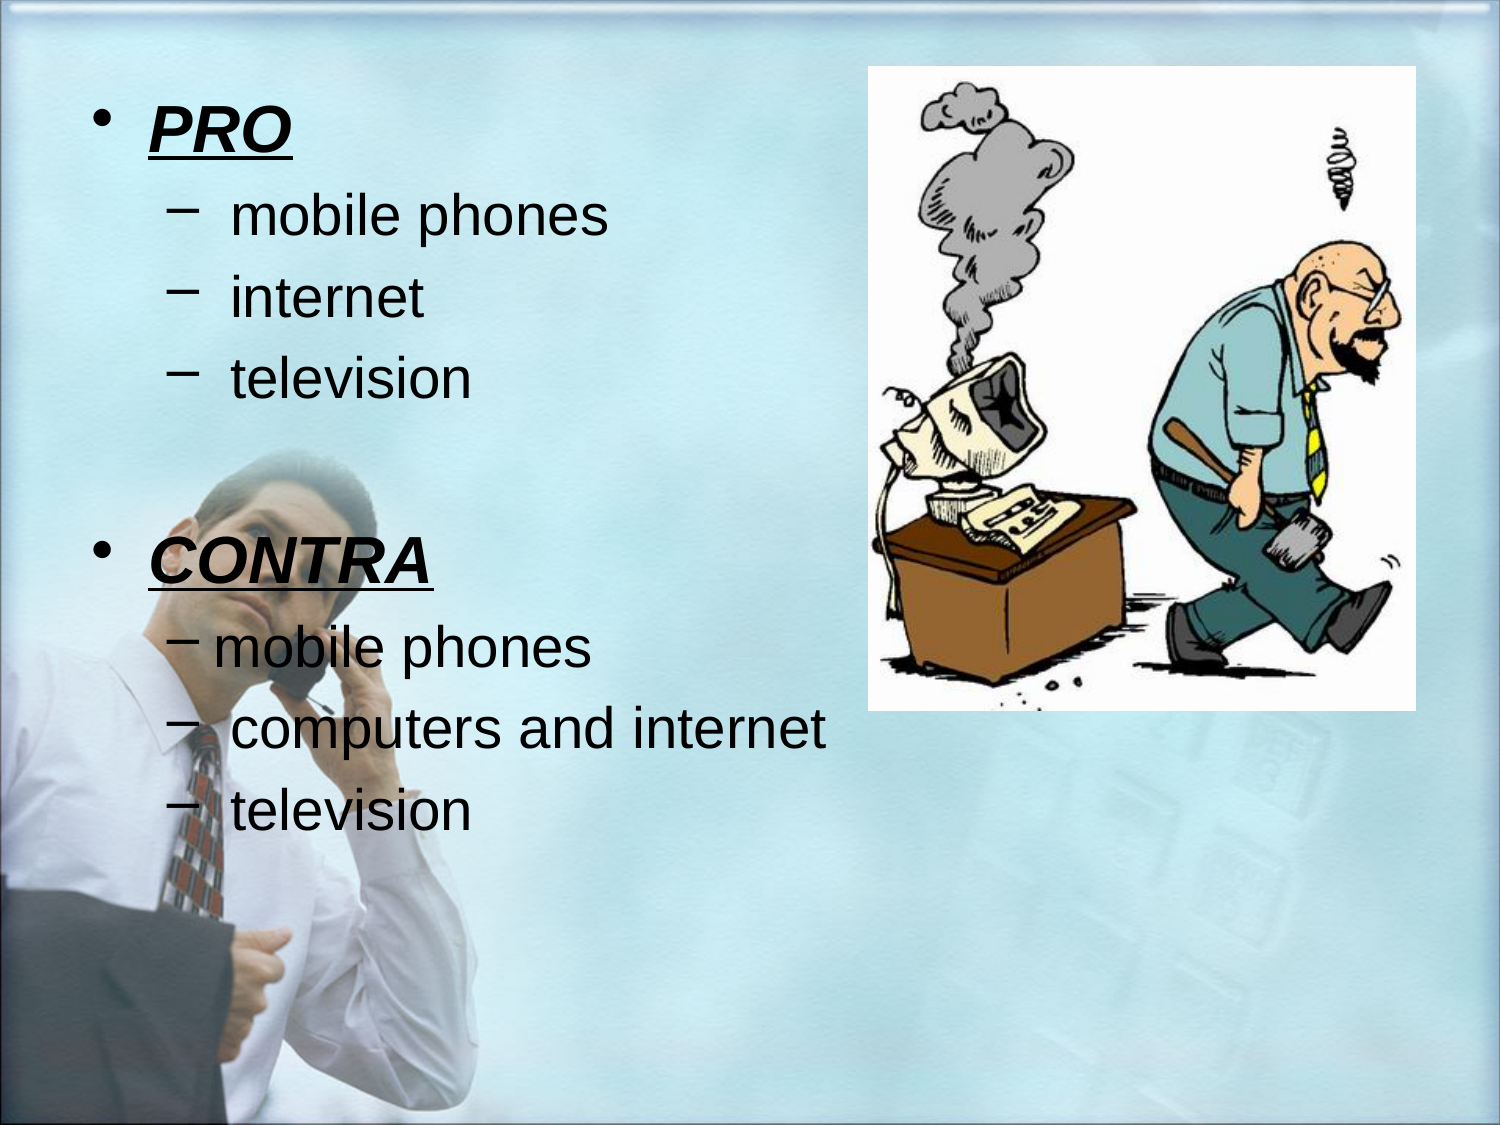

# PRO
 mobile phones
 internet
 television
CONTRA
mobile phones
 computers and internet
 television